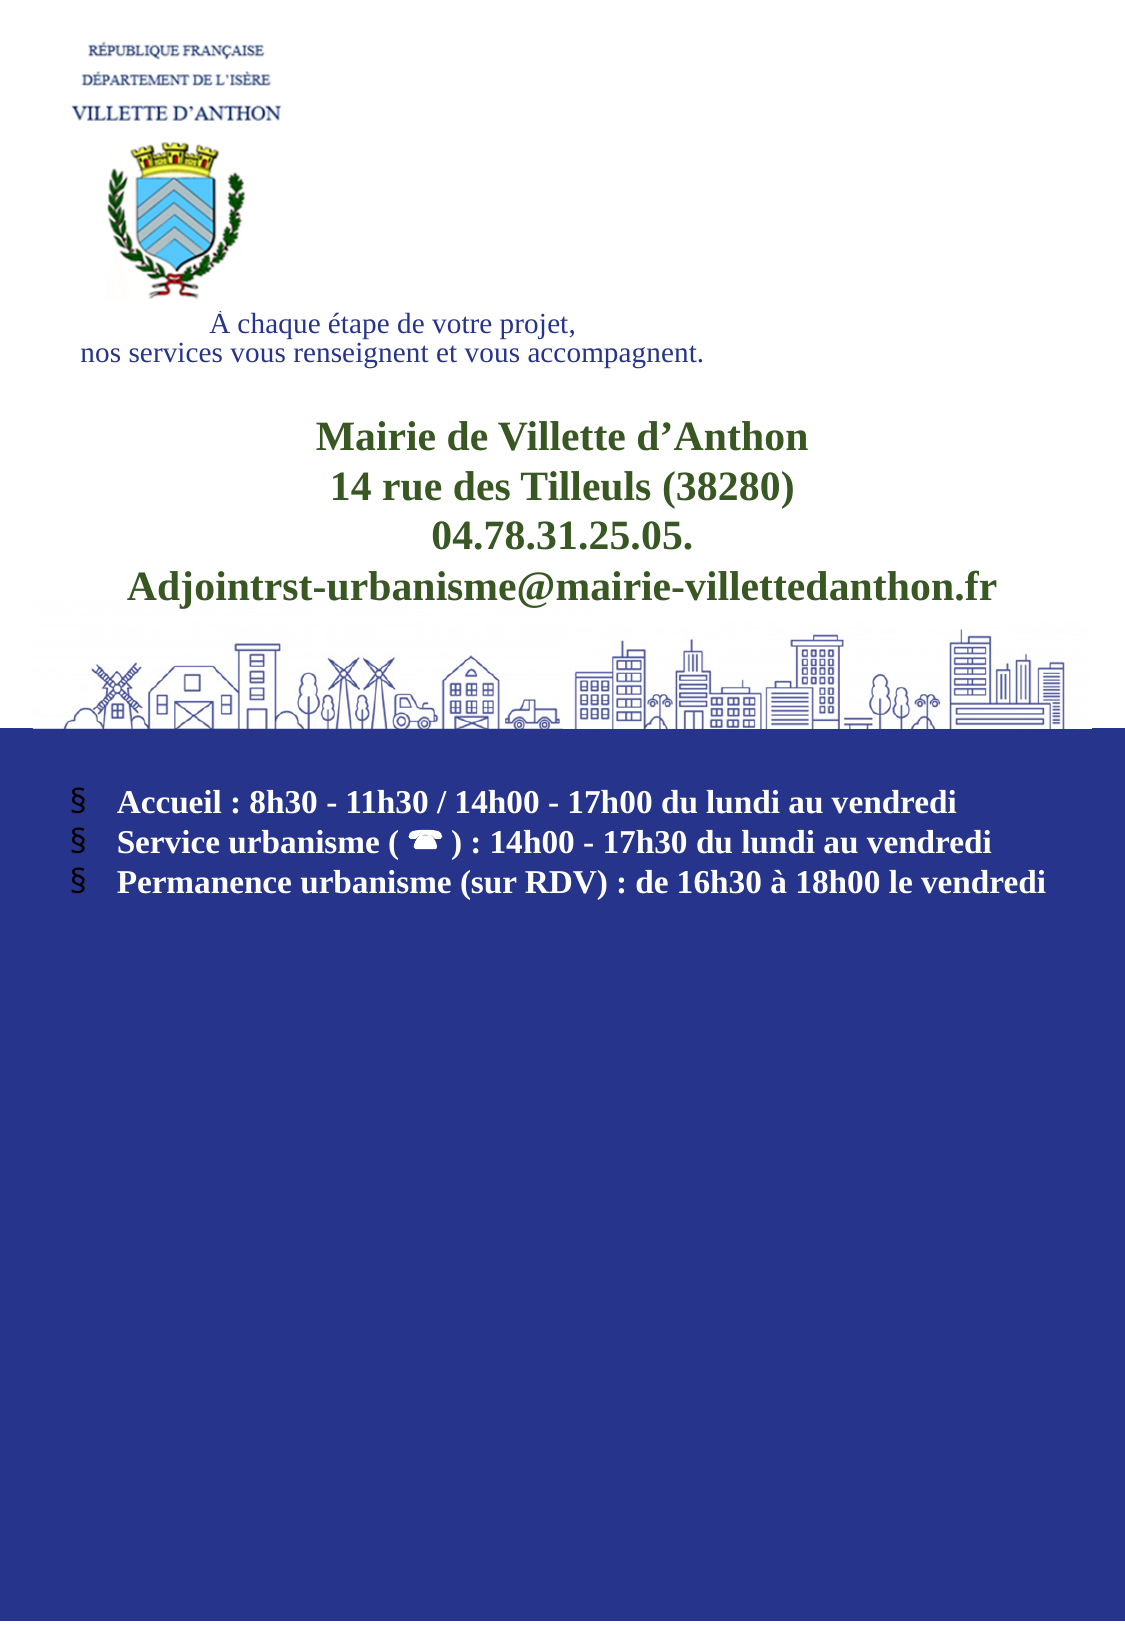

À chaque étape de votre projet,
nos services vous renseignent et vous accompagnent.
Mairie de Villette d’Anthon
14 rue des Tilleuls (38280)
04.78.31.25.05.
Adjointrst-urbanisme@mairie-villettedanthon.fr
Accueil : 8h30 - 11h30 / 14h00 - 17h00 du lundi au vendredi
Service urbanisme (  ) : 14h00 - 17h30 du lundi au vendredi
Permanence urbanisme (sur RDV) : de 16h30 à 18h00 le vendredi